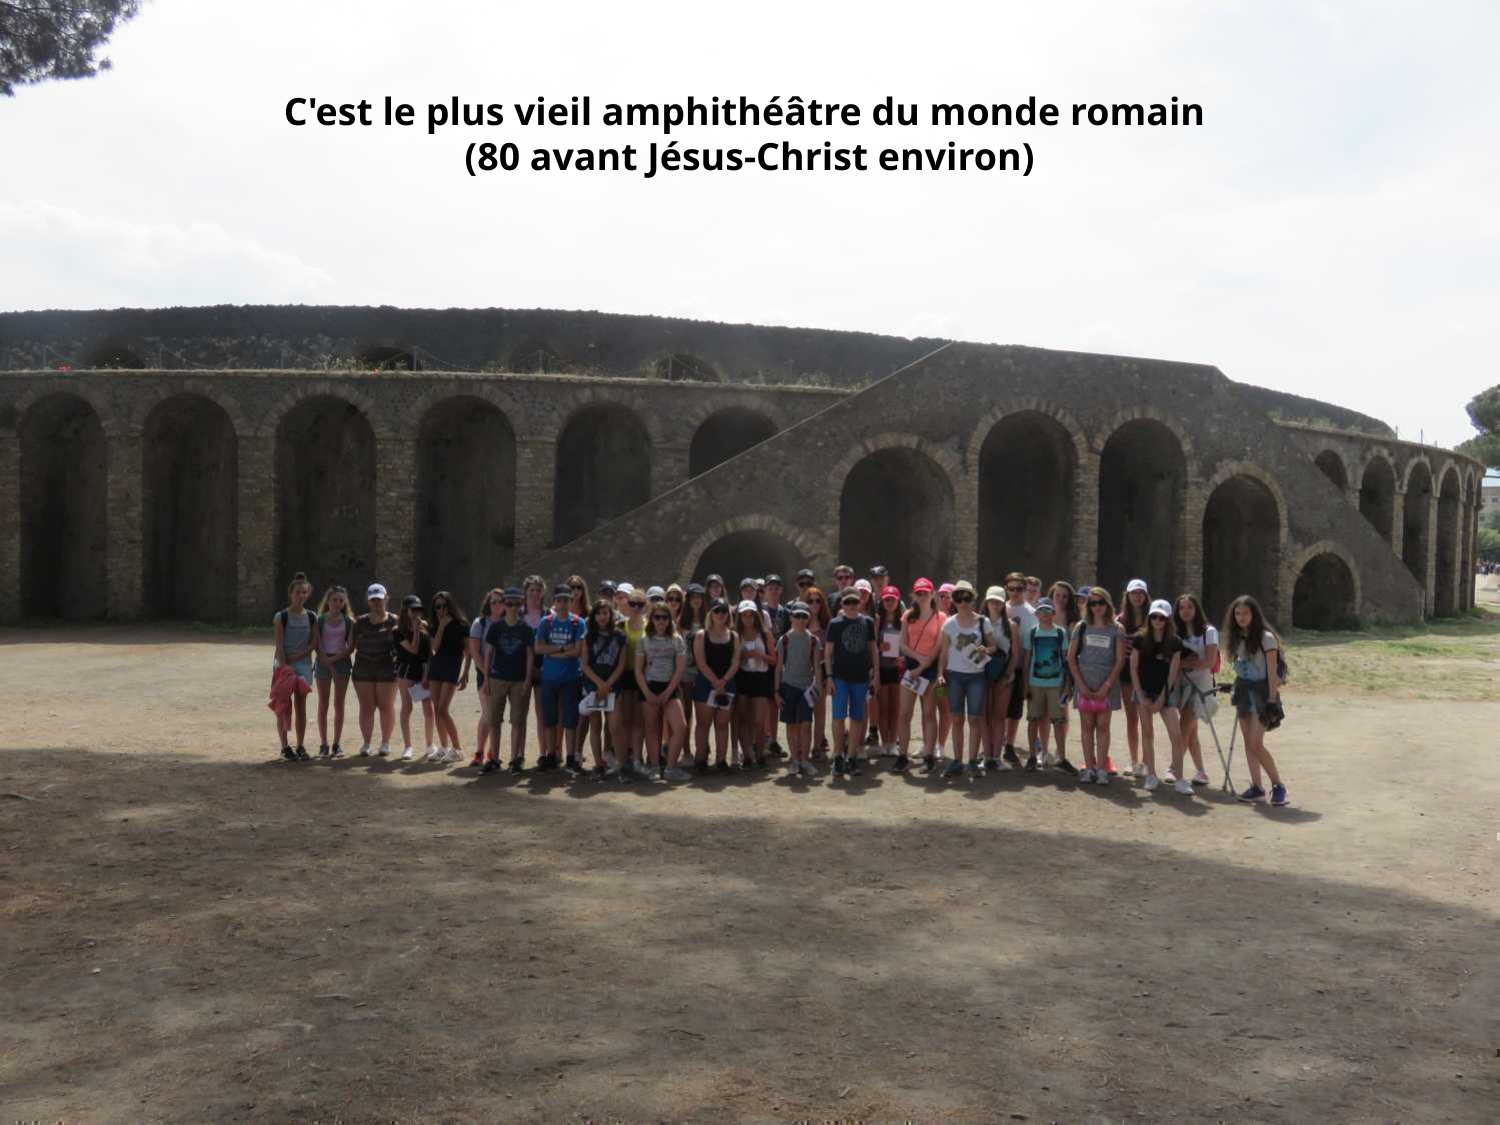

C'est le plus vieil amphithéâtre du monde romain
(80 avant Jésus-Christ environ)